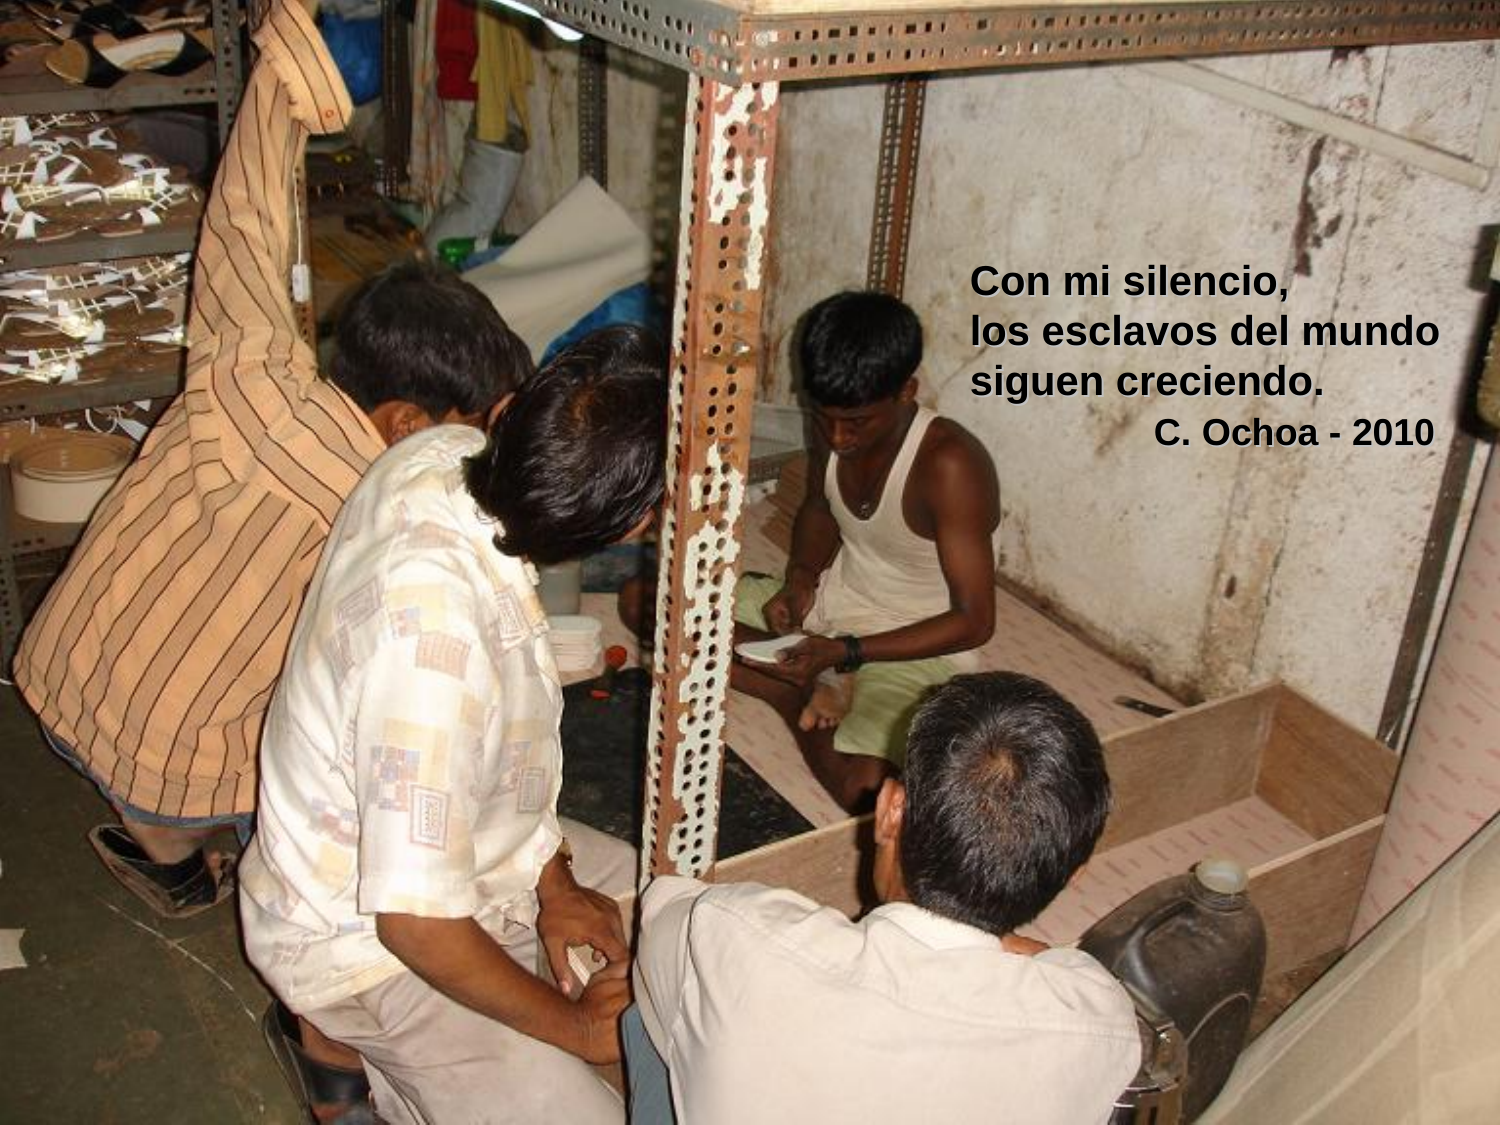

Con mi silencio,
los esclavos del mundo
siguen creciendo.
 C. Ochoa - 2010